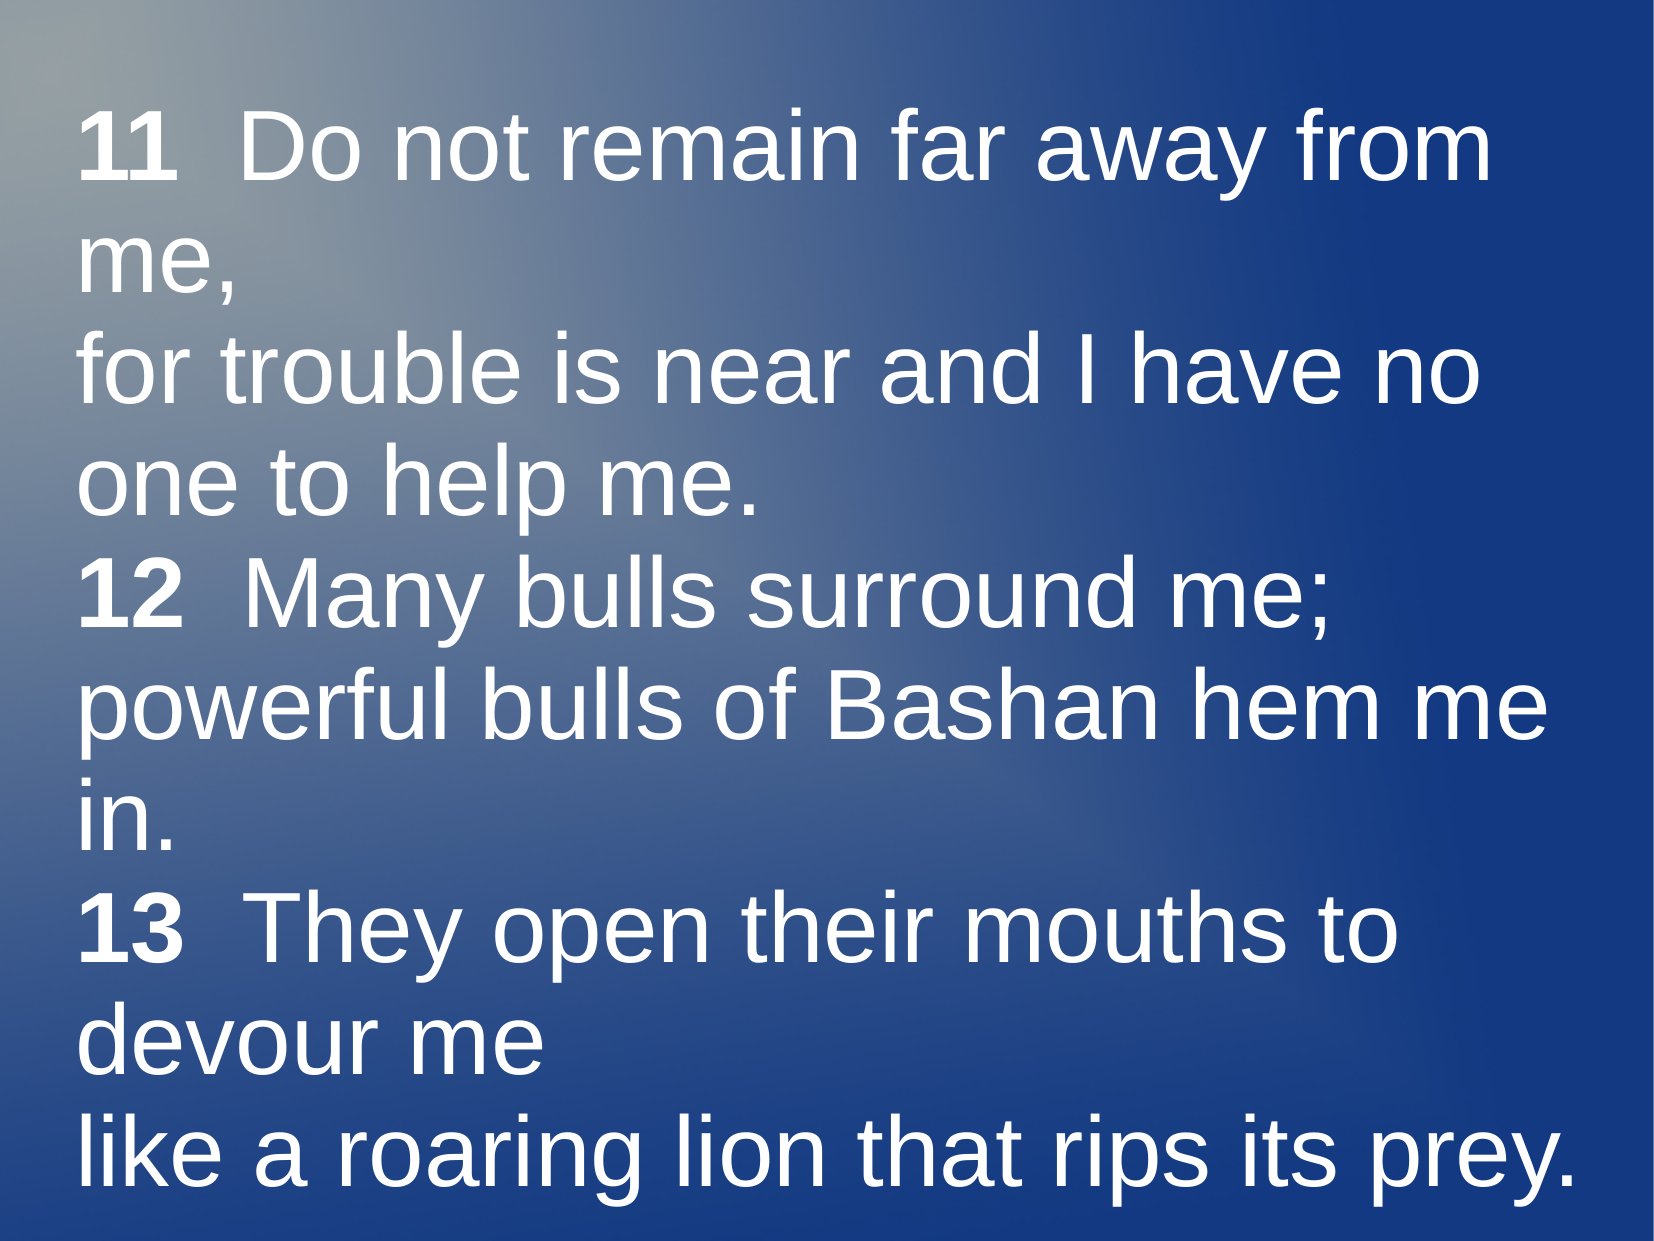

# 11  Do not remain far away from me, for trouble is near and I have no one to help me. 12  Many bulls surround me; powerful bulls of Bashan hem me in. 13  They open their mouths to devour me like a roaring lion that rips its prey.